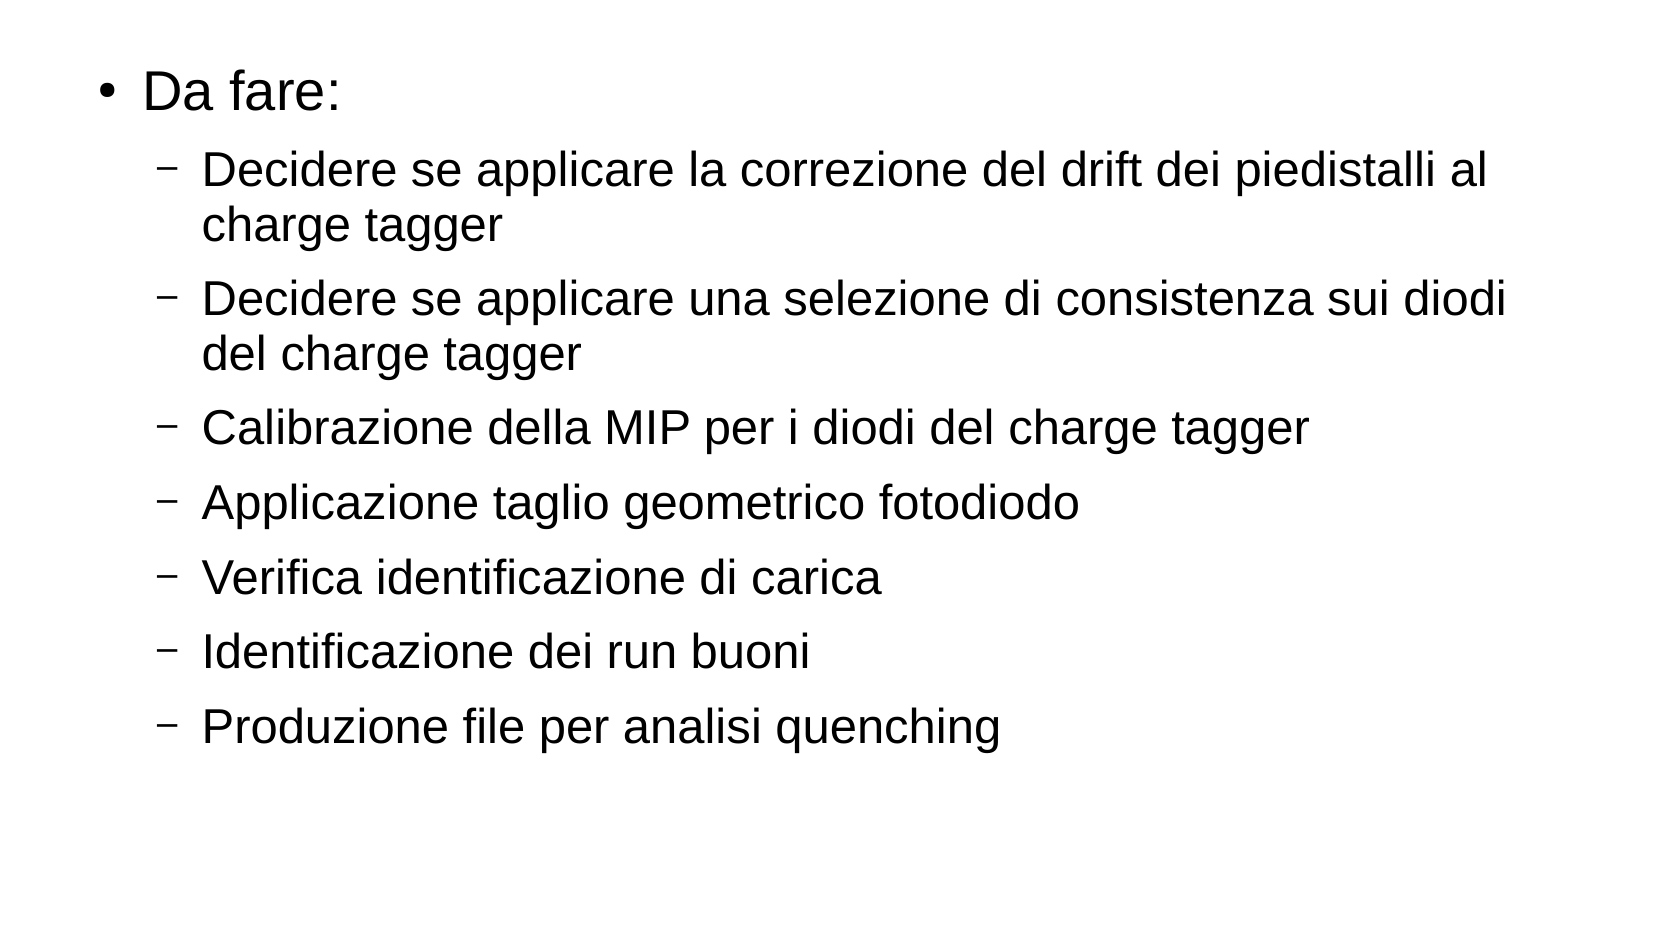

# Da fare:
Decidere se applicare la correzione del drift dei piedistalli al charge tagger
Decidere se applicare una selezione di consistenza sui diodi del charge tagger
Calibrazione della MIP per i diodi del charge tagger
Applicazione taglio geometrico fotodiodo
Verifica identificazione di carica
Identificazione dei run buoni
Produzione file per analisi quenching